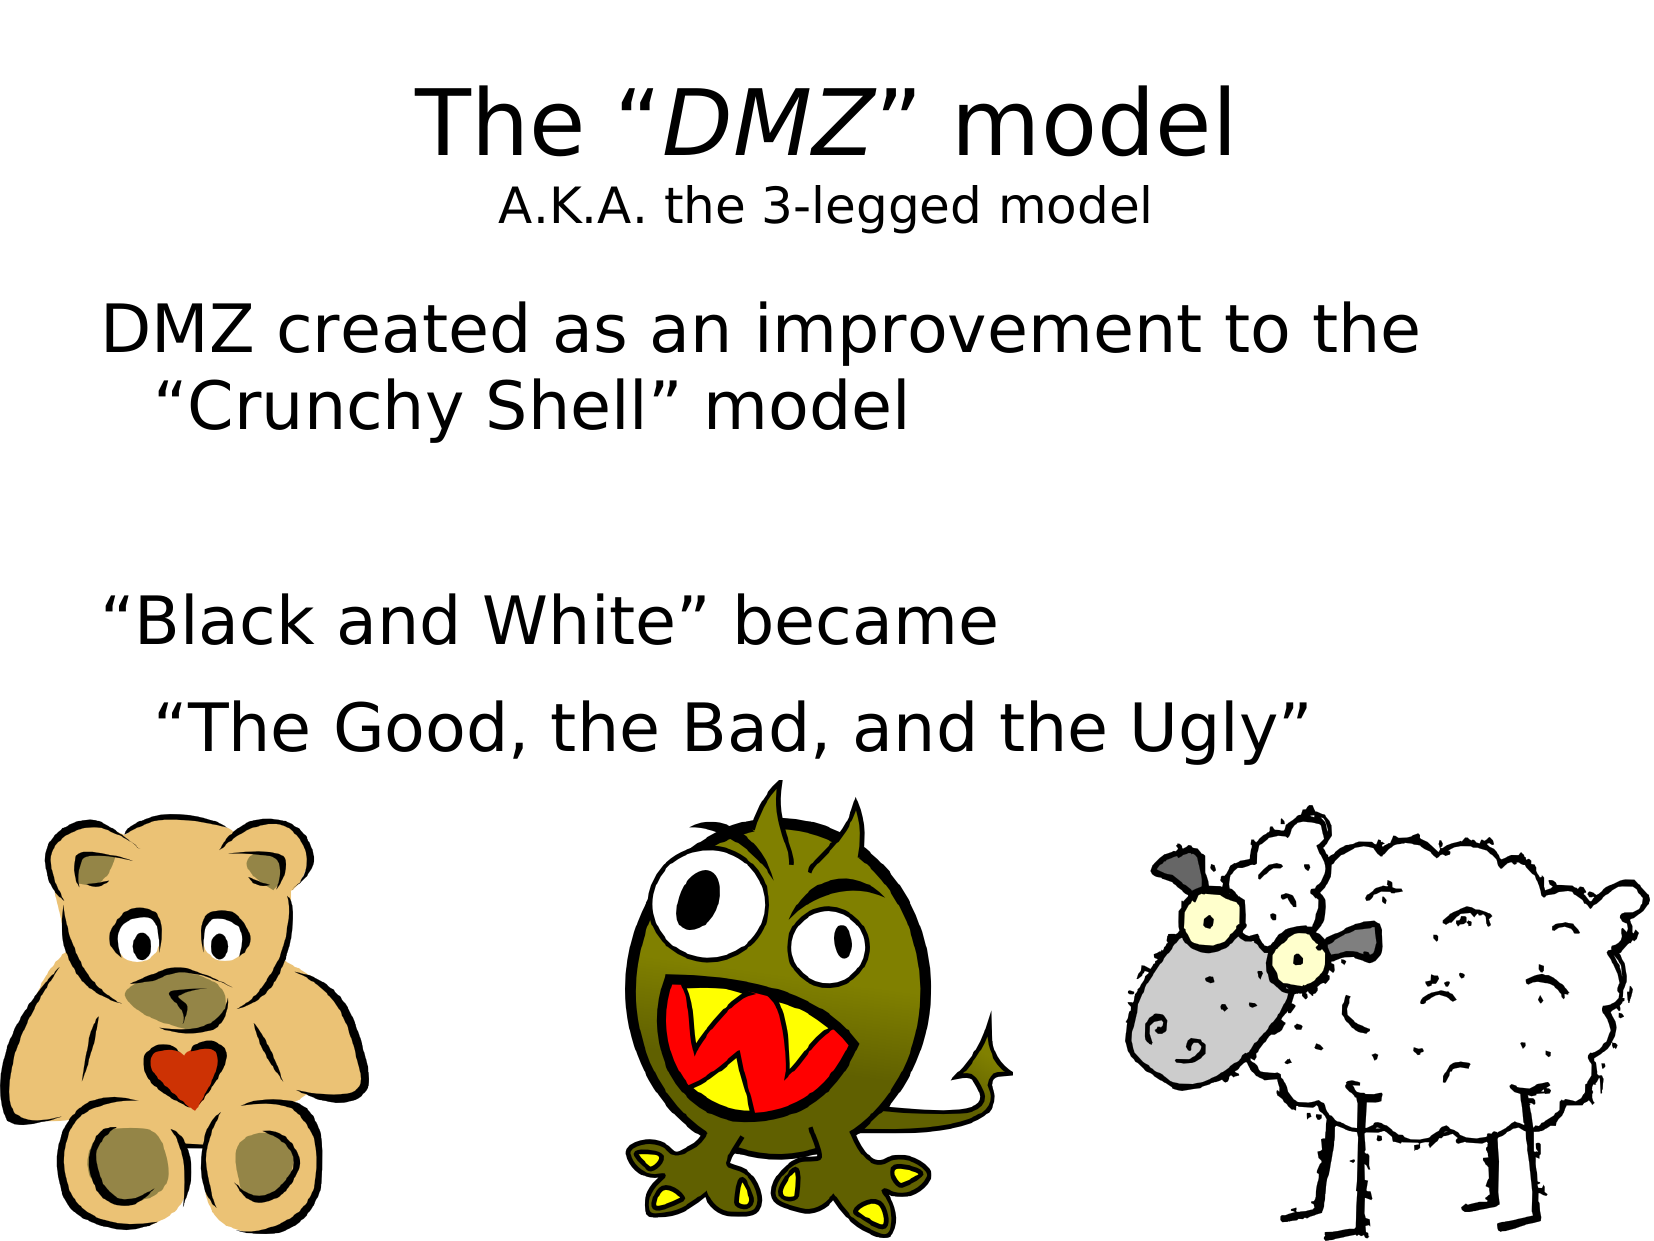

# The “DMZ” model A.K.A. the 3-legged model
DMZ created as an improvement to the “Crunchy Shell” model
“Black and White” became
“The Good, the Bad, and the Ugly”